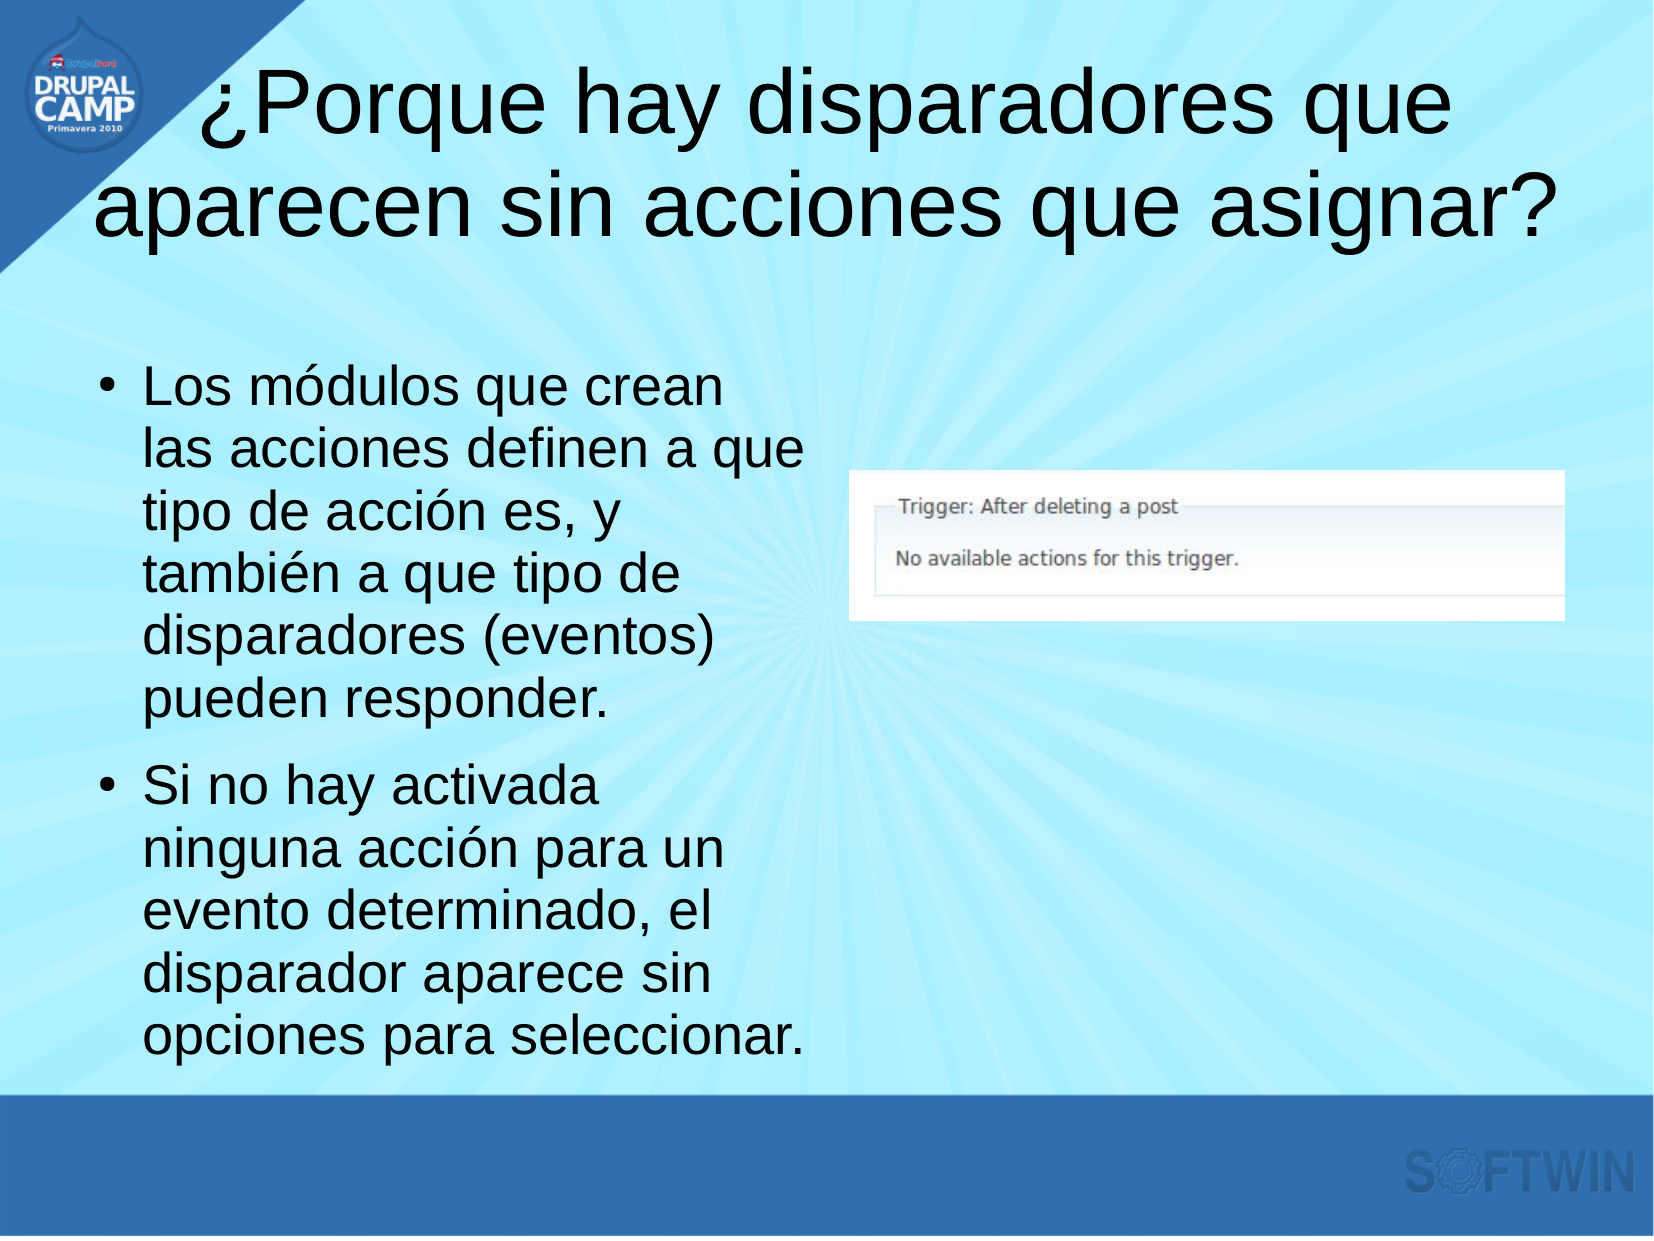

# ¿Porque hay disparadores que aparecen sin acciones que asignar?
Los módulos que crean las acciones definen a que tipo de acción es, y también a que tipo de disparadores (eventos) pueden responder.
Si no hay activada ninguna acción para un evento determinado, el disparador aparece sin opciones para seleccionar.